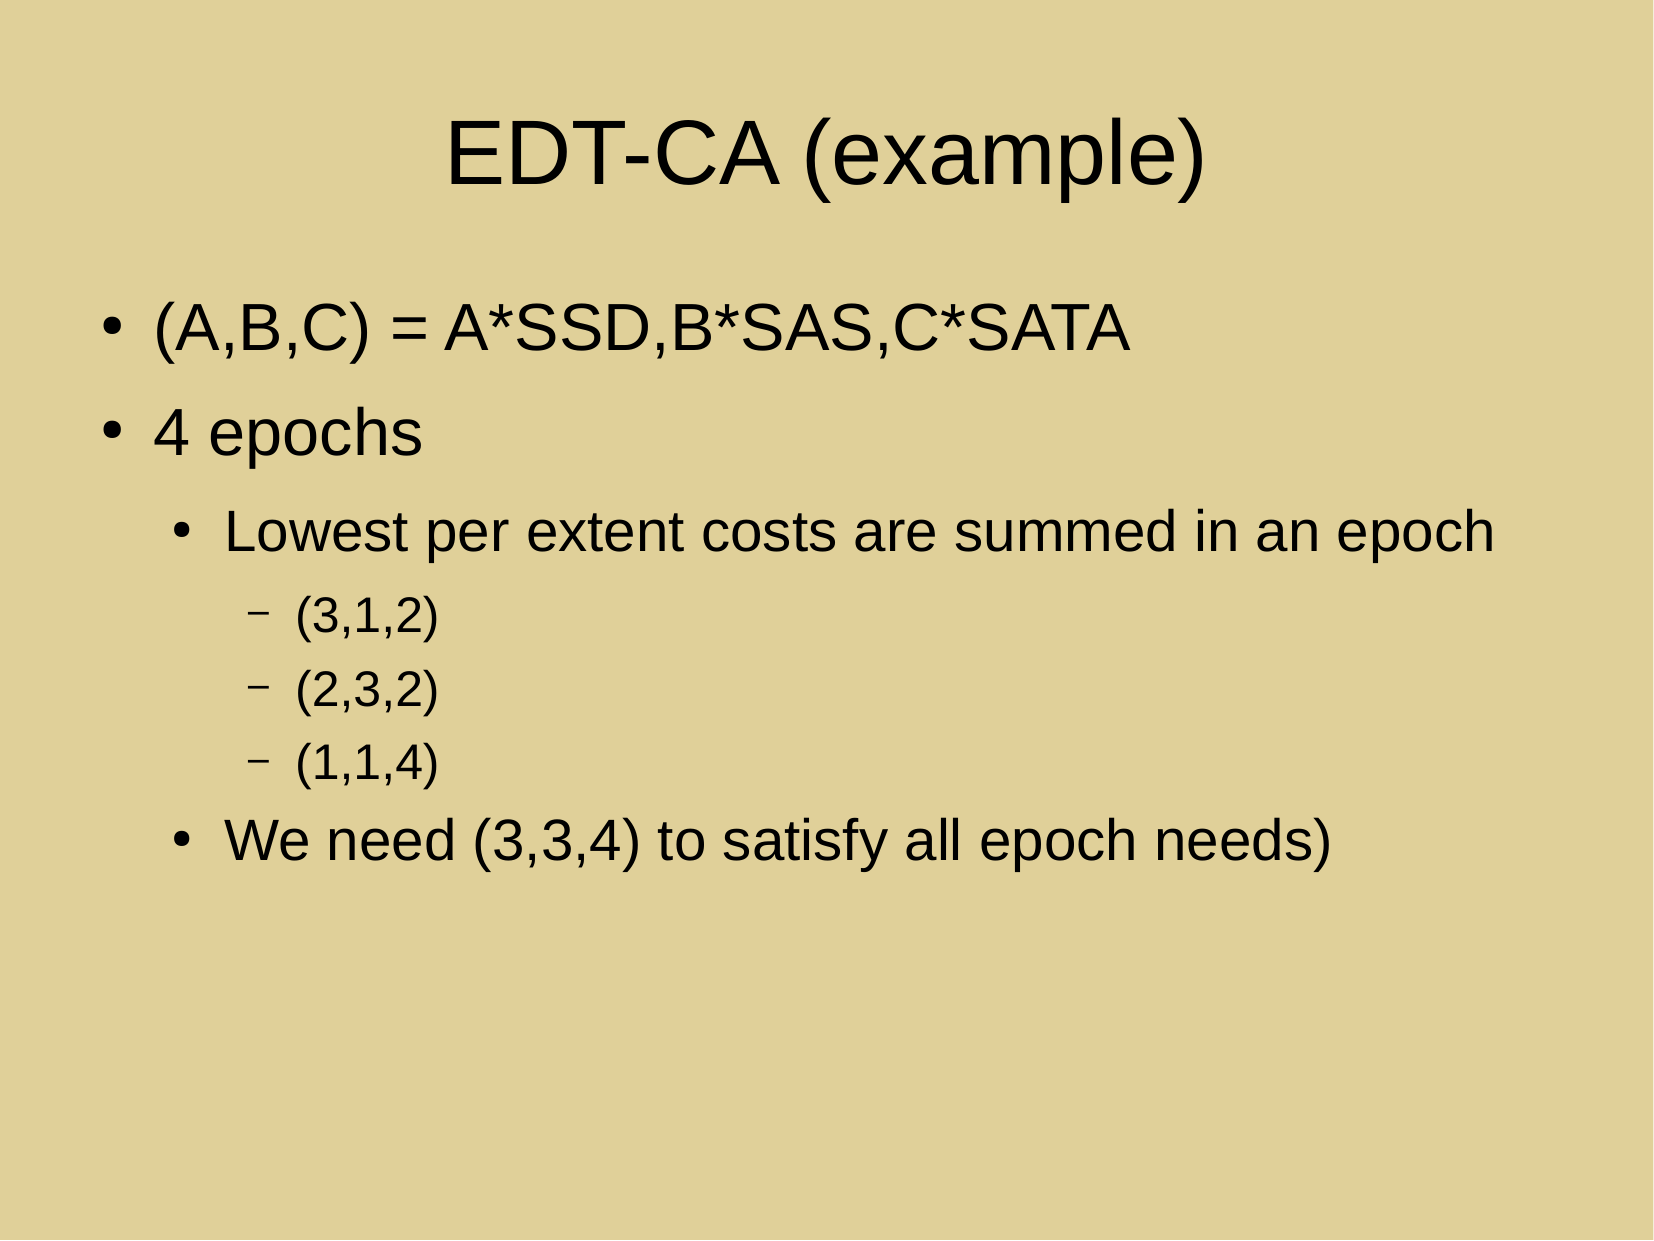

# EDT-CA (example)
(A,B,C) = A*SSD,B*SAS,C*SATA
4 epochs
Lowest per extent costs are summed in an epoch
(3,1,2)
(2,3,2)
(1,1,4)
We need (3,3,4) to satisfy all epoch needs)